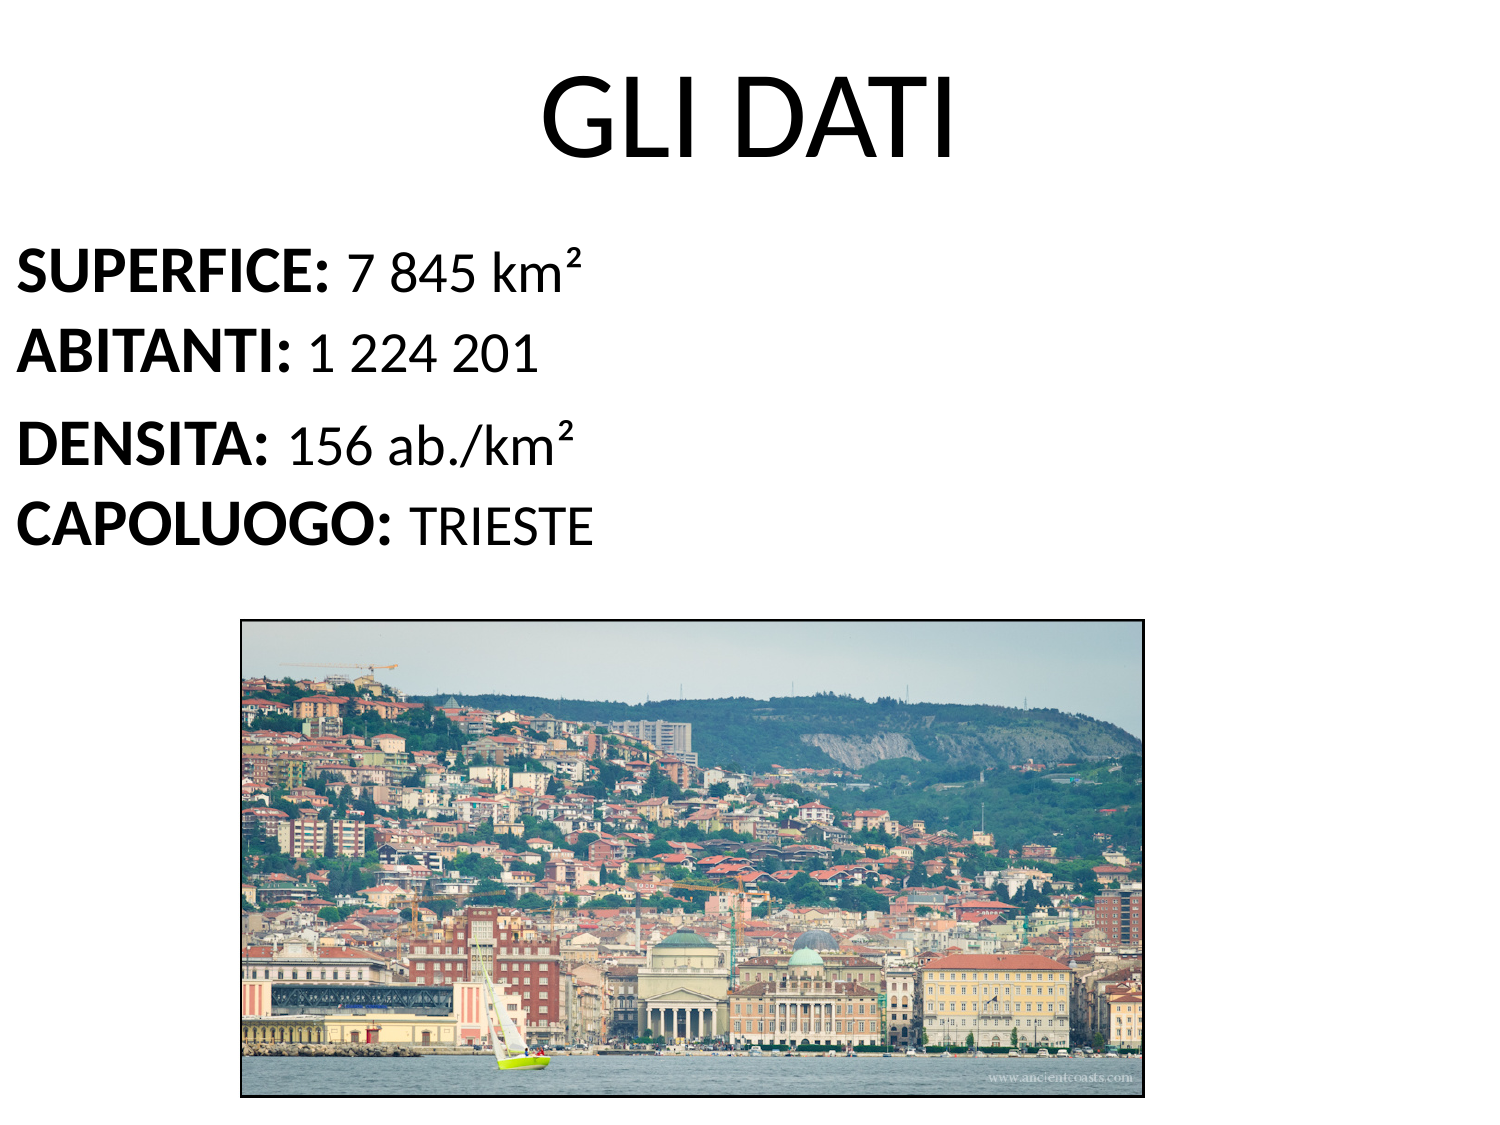

# GLI DATI
SUPERFICE: 7 845 km²
ABITANTI: 1 224 201
DENSITA: 156 ab./km²
CAPOLUOGO: TRIESTE